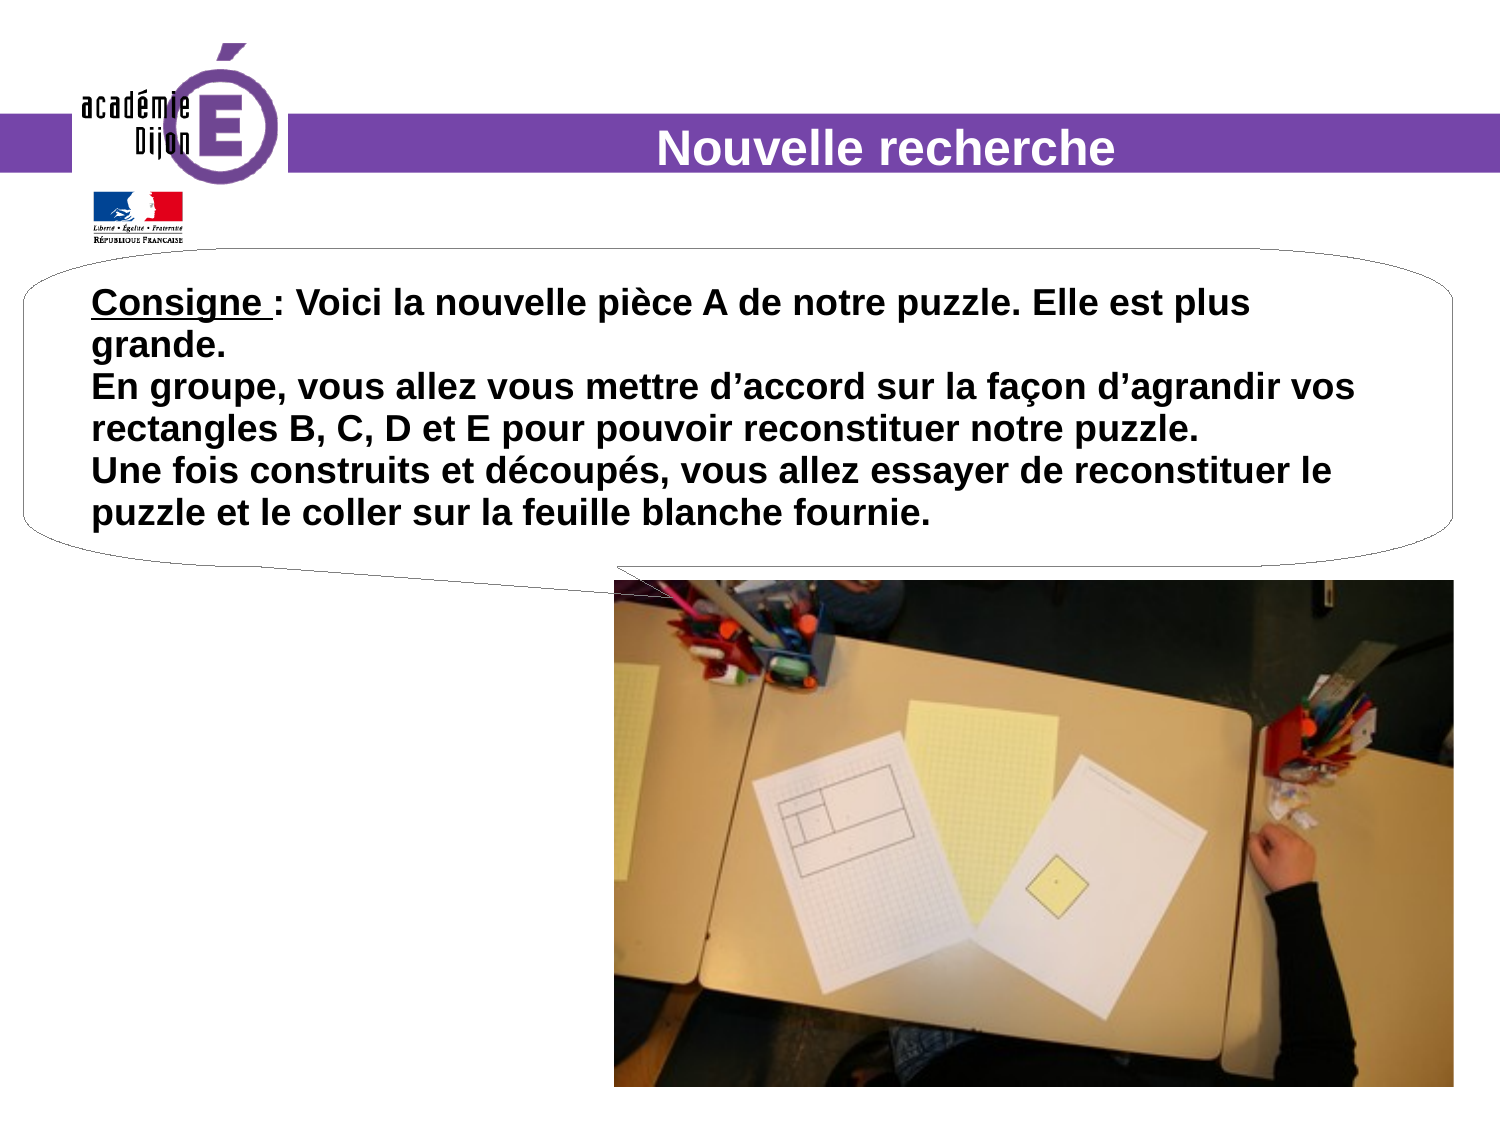

# Nouvelle recherche
Consigne : Voici la nouvelle pièce A de notre puzzle. Elle est plus grande.
En groupe, vous allez vous mettre d’accord sur la façon d’agrandir vos rectangles B, C, D et E pour pouvoir reconstituer notre puzzle.
Une fois construits et découpés, vous allez essayer de reconstituer le puzzle et le coller sur la feuille blanche fournie.